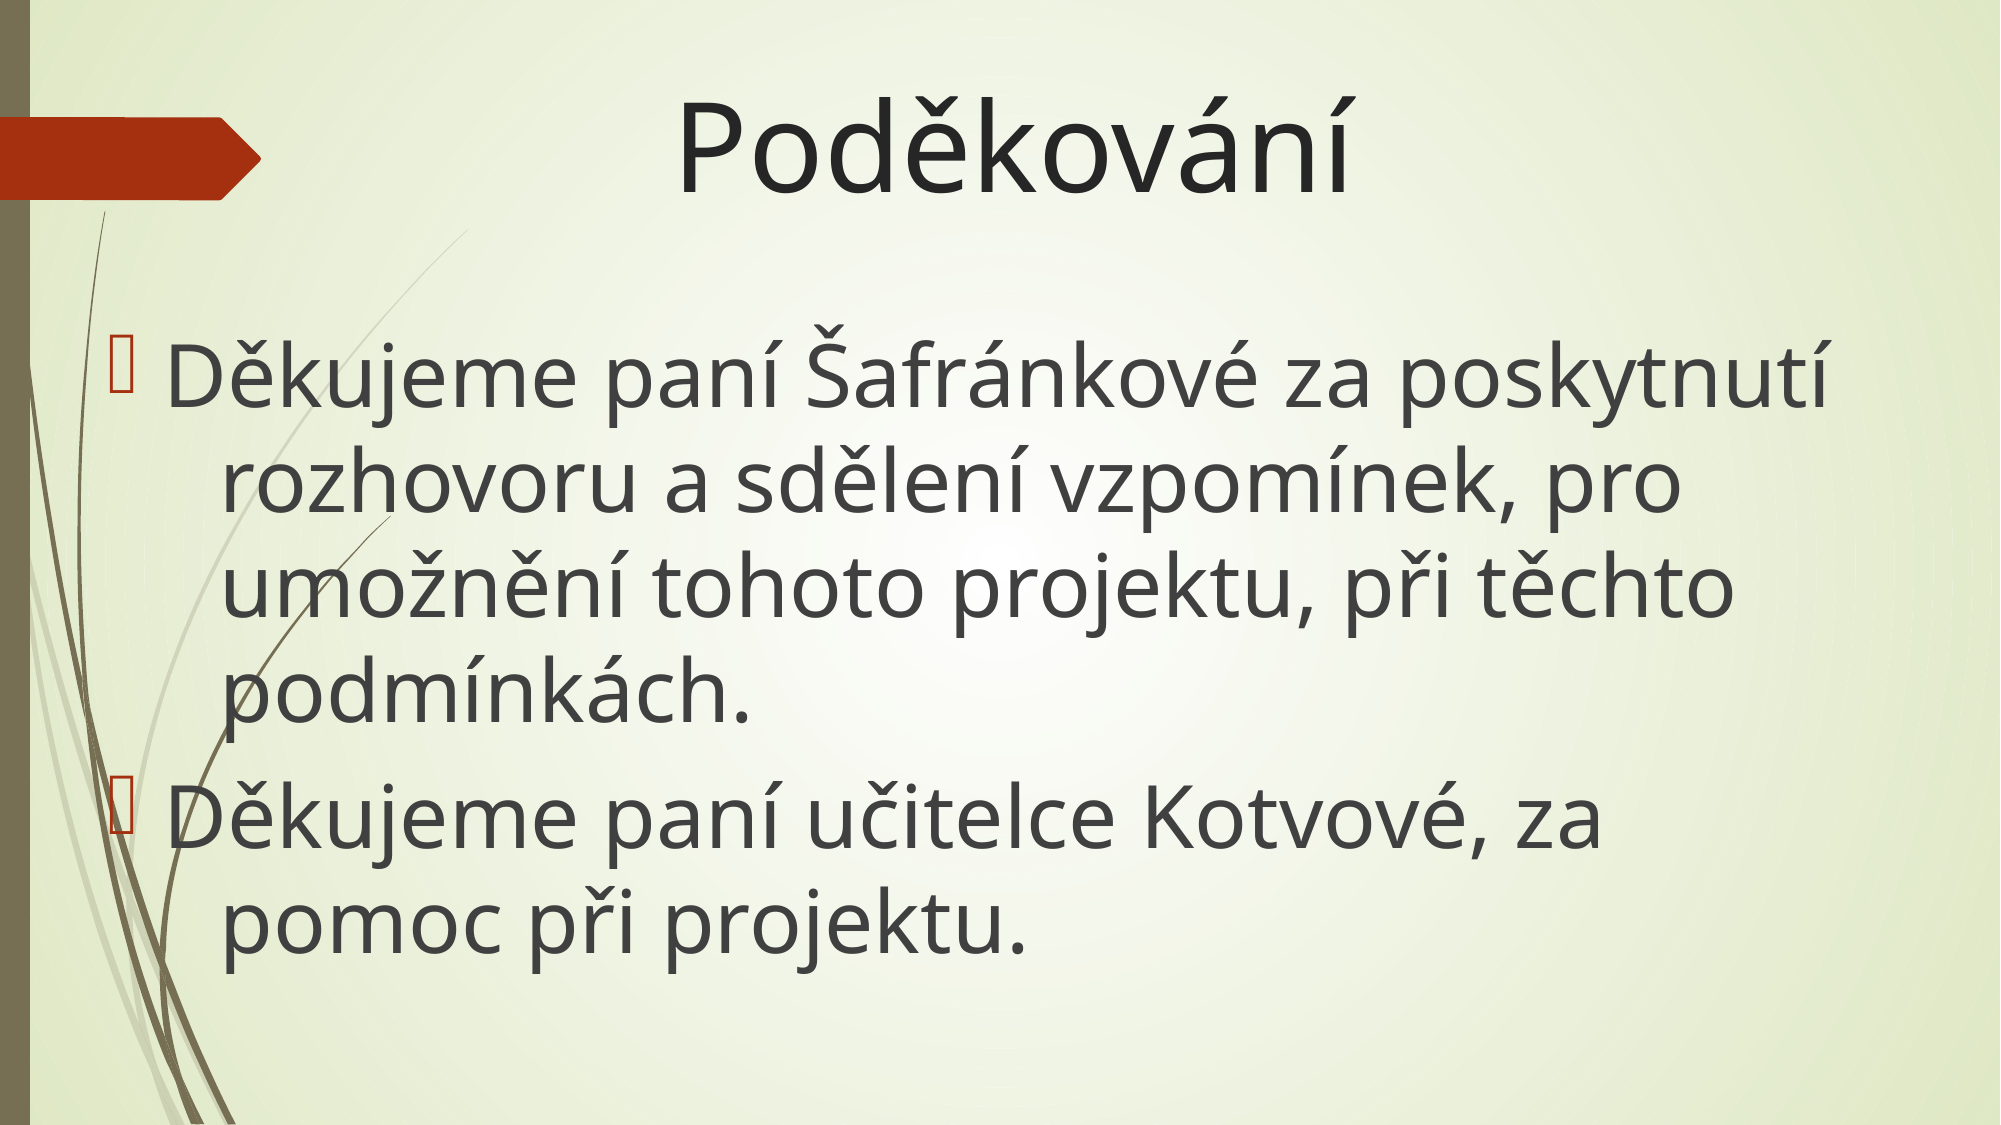

# Poděkování
Děkujeme paní Šafránkové za poskytnutí rozhovoru a sdělení vzpomínek, pro umožnění tohoto projektu, při těchto podmínkách.
Děkujeme paní učitelce Kotvové, za pomoc při projektu.